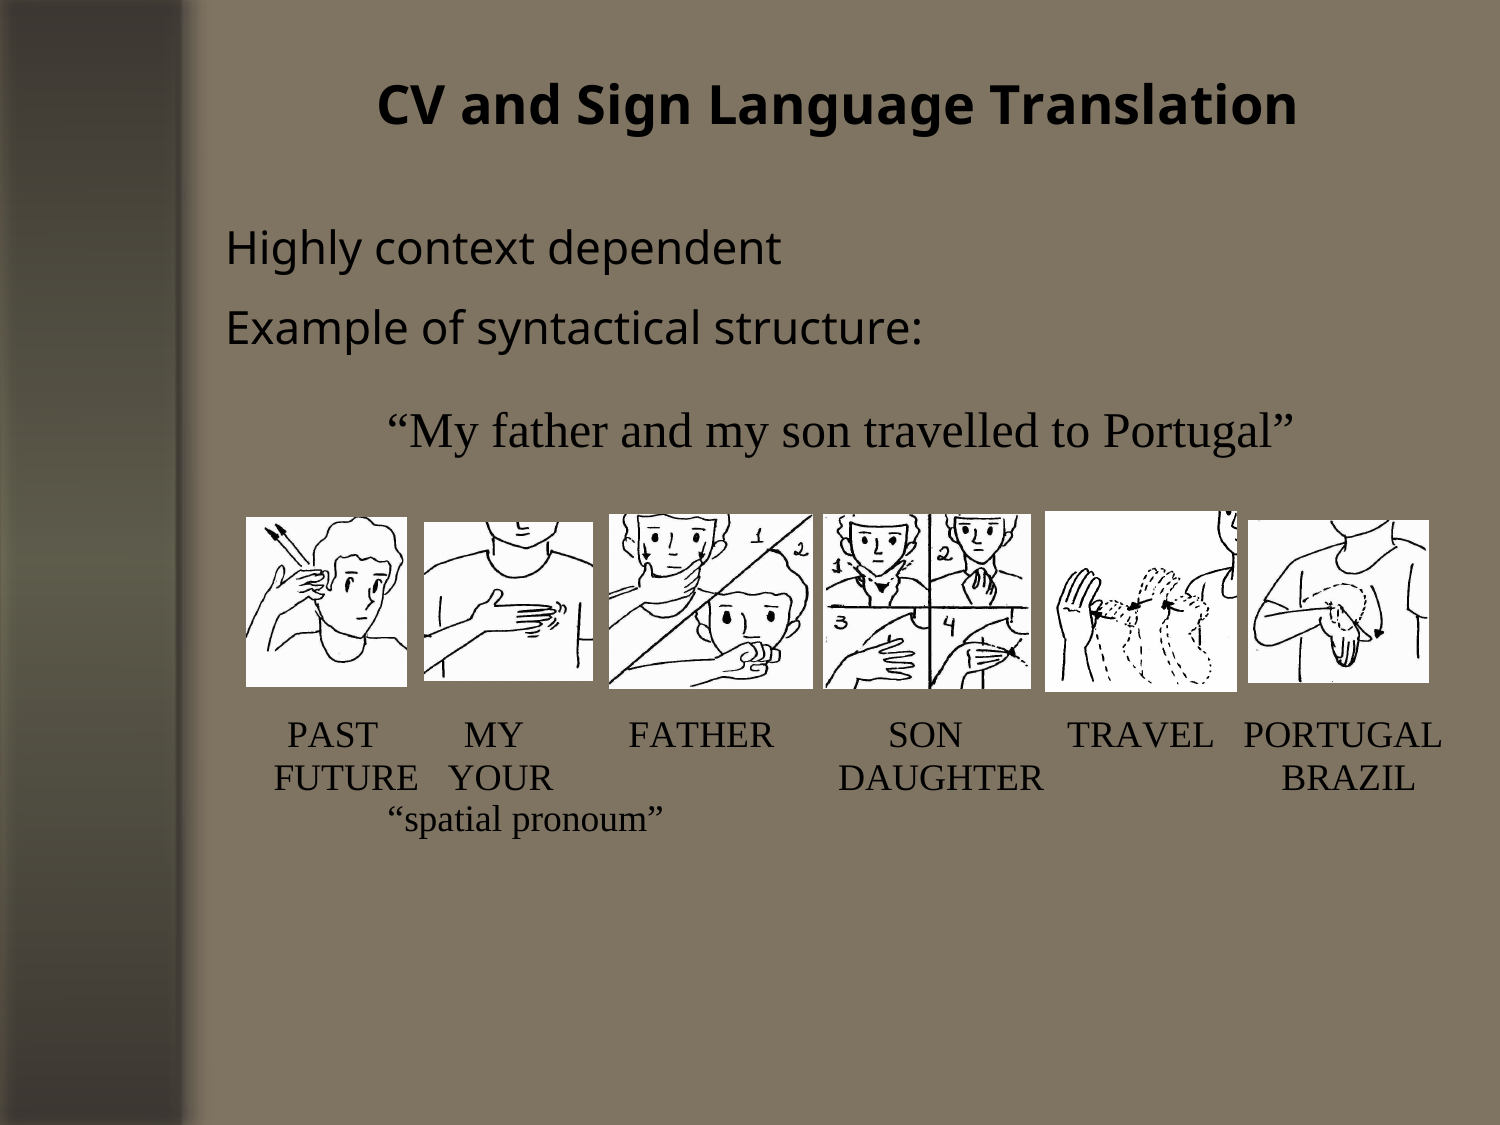

# CV and Sign Language Translation
Highly context dependent
Example of syntactical structure:
“My father and my son travelled to Portugal”
 PAST MY FATHER SON TRAVEL PORTUGAL
 FUTURE YOUR DAUGHTER BRAZIL
 “spatial pronoum”